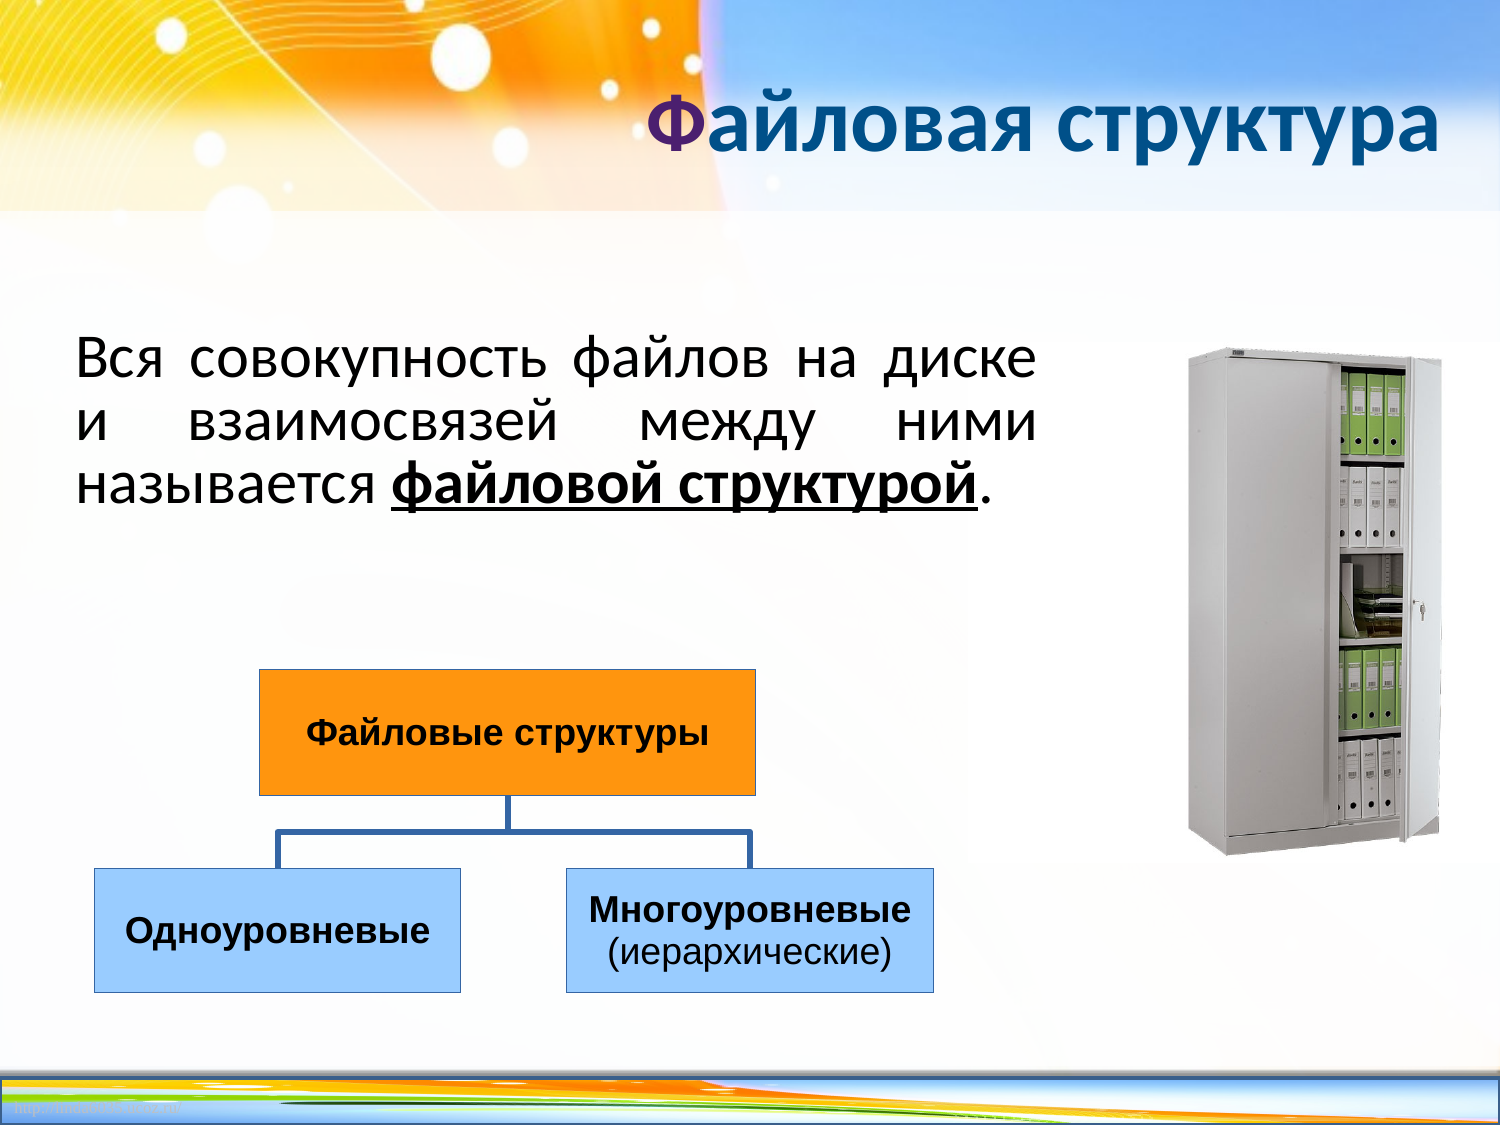

# Файловая структура
Вся совокупность файлов на диске и взаимосвязей между ними называется файловой структурой.
Файловые структуры
Одноуровневые
Многоуровневые (иерархические)